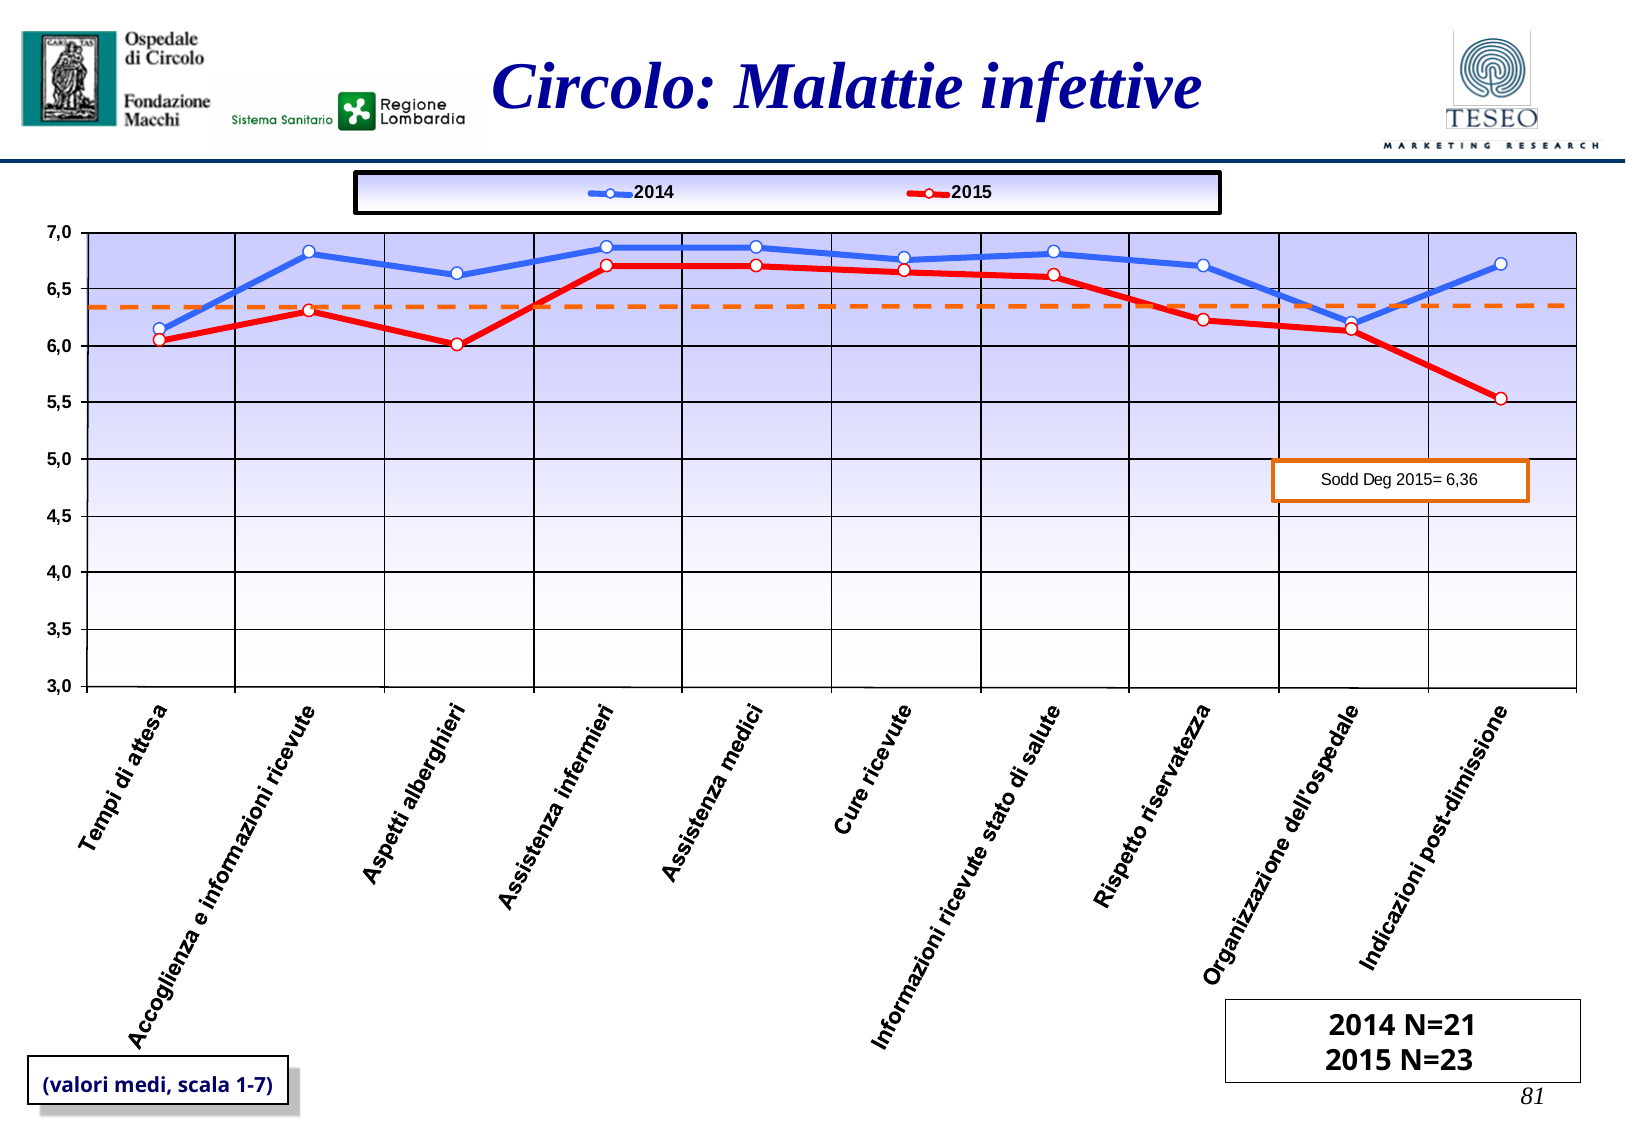

Circolo: Malattie infettive
2014 N=21
2015 N=23
(valori medi, scala 1-7)